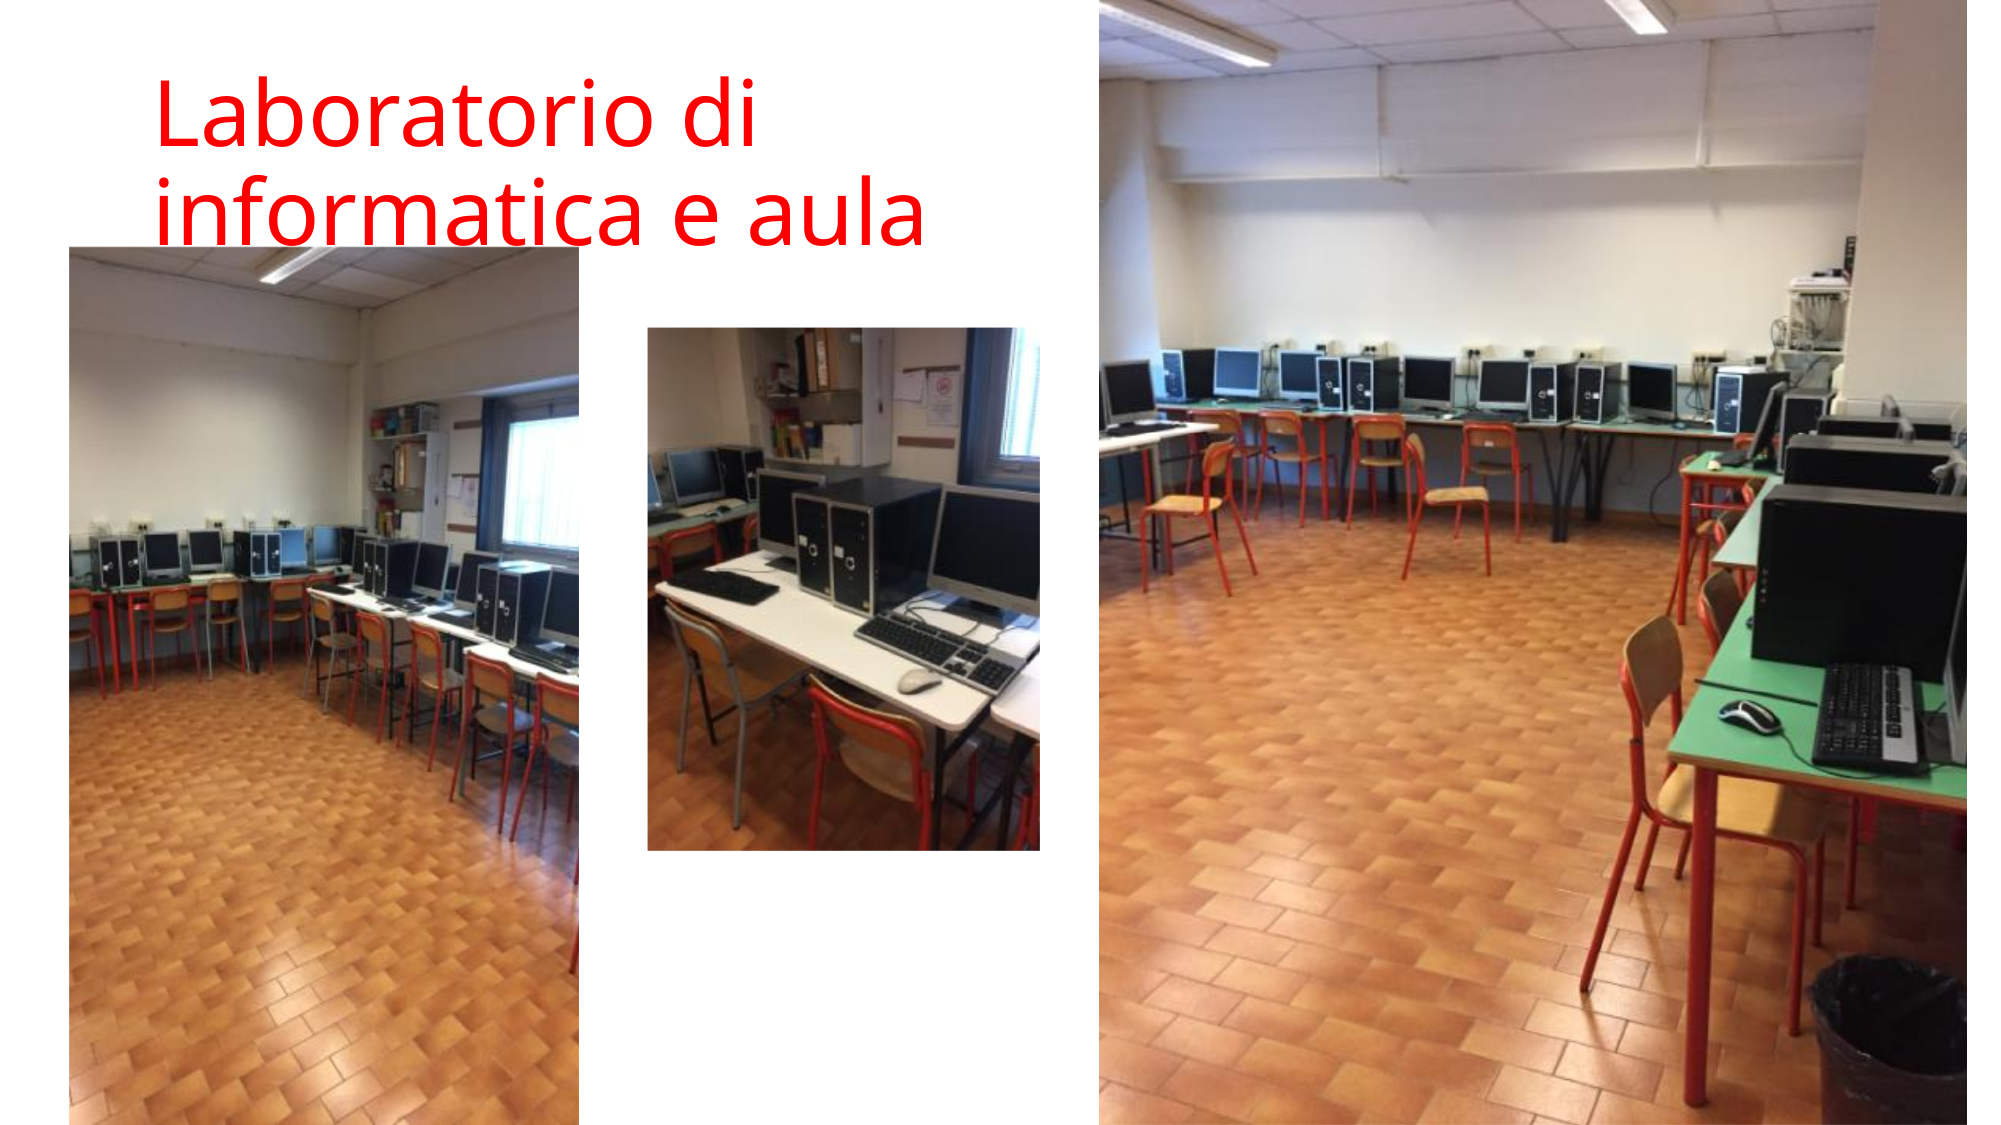

# Laboratorio di informatica e aula 4.0